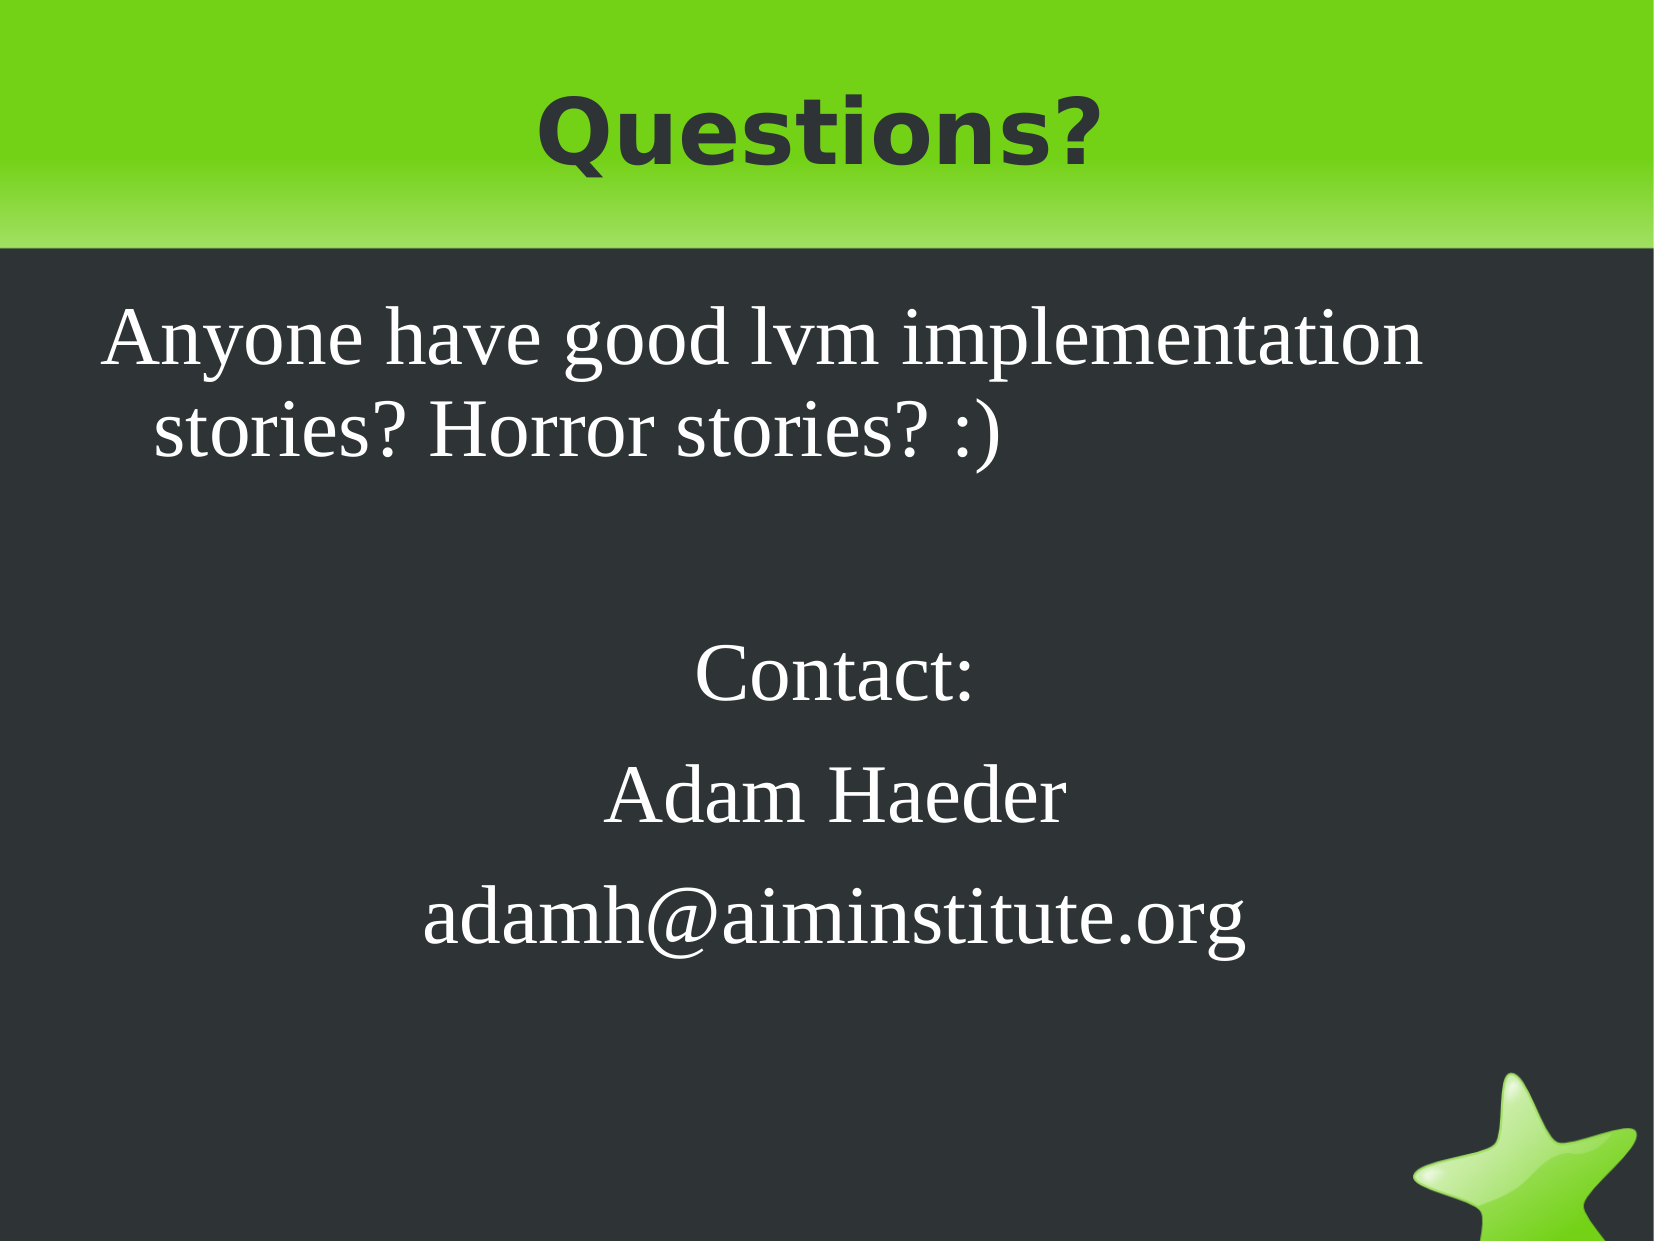

# Questions?
Anyone have good lvm implementation stories? Horror stories? :)
Contact:
Adam Haeder
adamh@aiminstitute.org